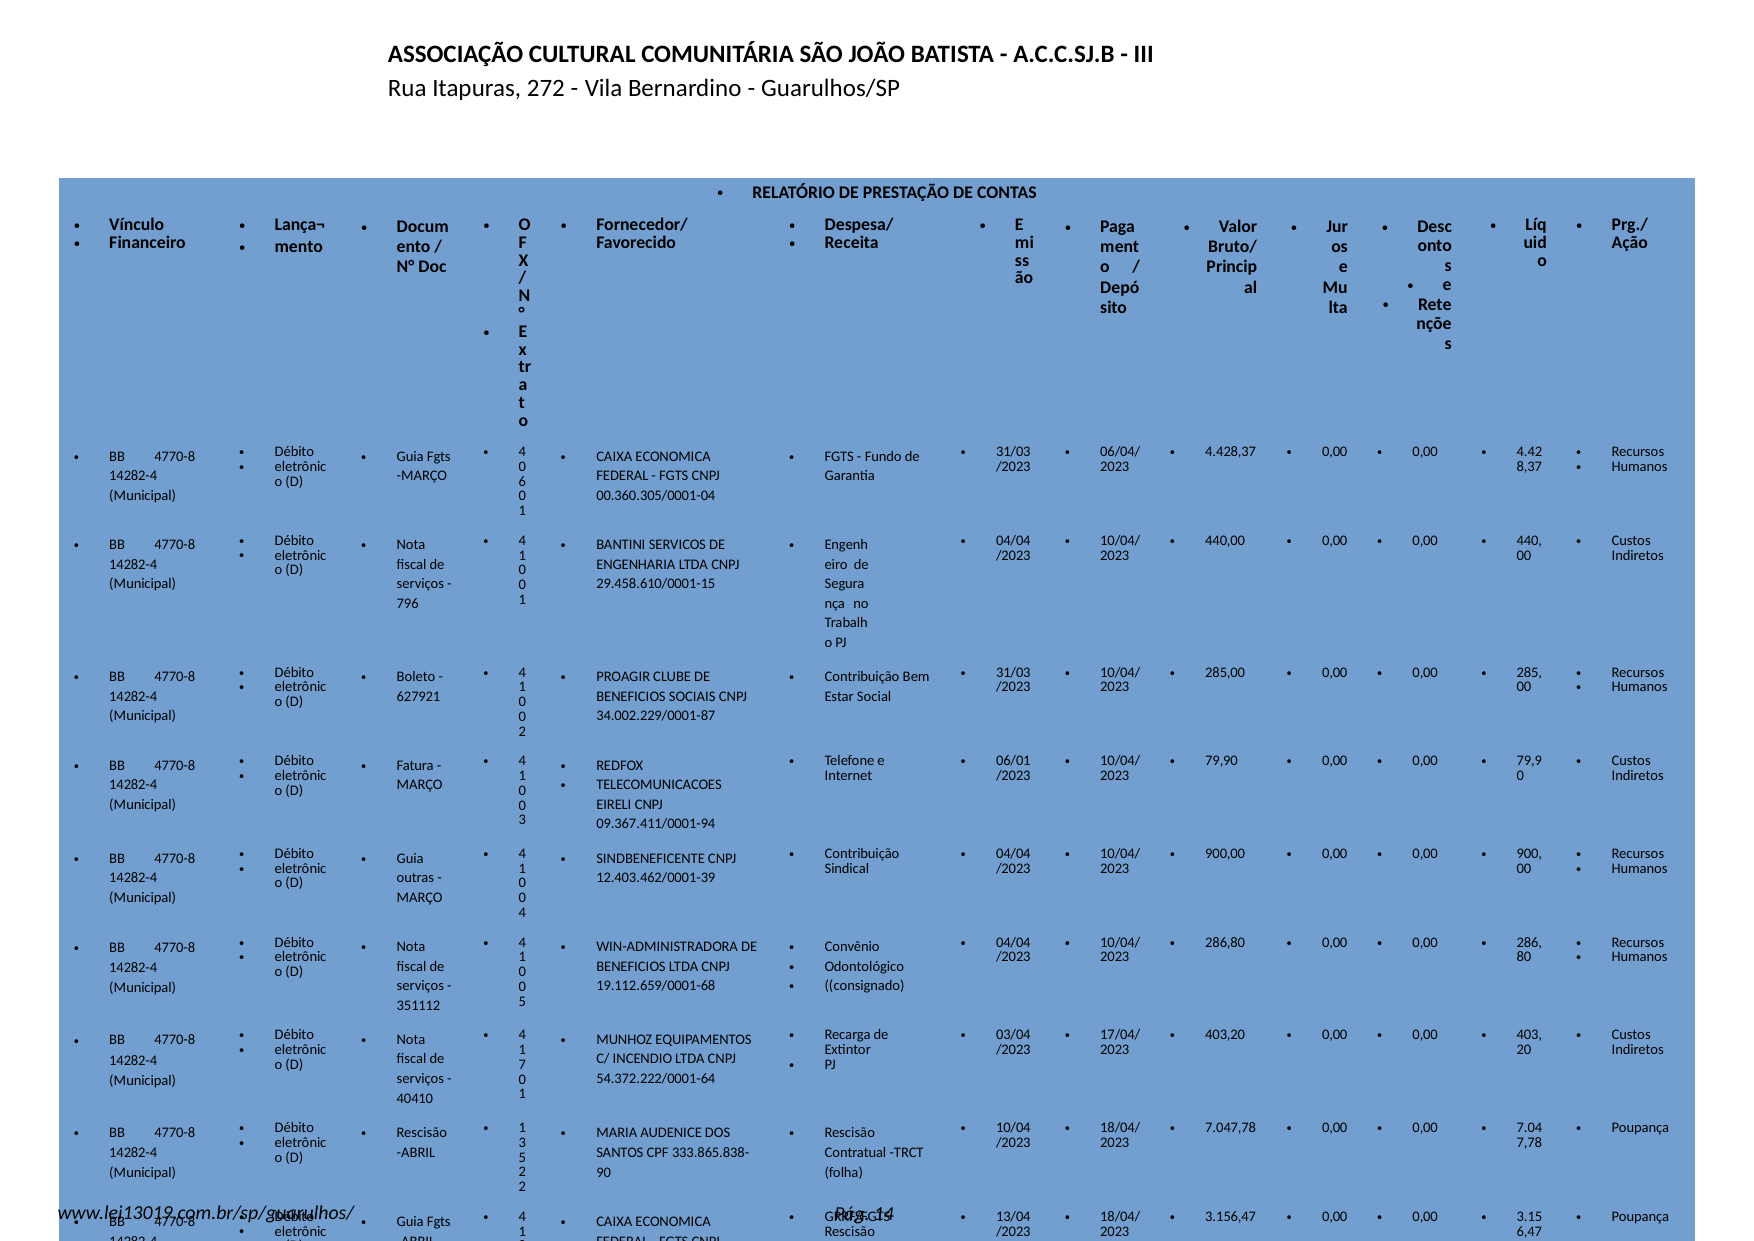

ASSOCIAÇÃO CULTURAL COMUNITÁRIA SÃO JOÃO BATISTA - A.C.C.SJ.B - III
Rua Itapuras, 272 - Vila Bernardino - Guarulhos/SP
| RELATÓRIO DE PRESTAÇÃO DE CONTAS | | | | | | | | | | | | |
| --- | --- | --- | --- | --- | --- | --- | --- | --- | --- | --- | --- | --- |
| Vínculo Financeiro | Lança¬ mento | Documento / N° Doc | OFX/N° Extrato | Fornecedor/ Favorecido | Despesa/ Receita | Emissão | Pagamento / Depósito | Valor Bruto/ Principal | Juros e Multa | Descontos e Retenções | Líquido | Prg./Ação |
| BB 4770-8 14282-4 (Municipal) | Débito eletrônico (D) | Guia Fgts -MARÇO | 40601 | CAIXA ECONOMICA FEDERAL - FGTS CNPJ 00.360.305/0001-04 | FGTS - Fundo de Garantia | 31/03/2023 | 06/04/2023 | 4.428,37 | 0,00 | 0,00 | 4.428,37 | Recursos Humanos |
| BB 4770-8 14282-4 (Municipal) | Débito eletrônico (D) | Nota fiscal de serviços - 796 | 41001 | BANTINI SERVICOS DE ENGENHARIA LTDA CNPJ 29.458.610/0001-15 | Engenheiro de Segurança no Trabalho PJ | 04/04/2023 | 10/04/2023 | 440,00 | 0,00 | 0,00 | 440,00 | Custos Indiretos |
| BB 4770-8 14282-4 (Municipal) | Débito eletrônico (D) | Boleto -627921 | 41002 | PROAGIR CLUBE DE BENEFICIOS SOCIAIS CNPJ 34.002.229/0001-87 | Contribuição Bem Estar Social | 31/03/2023 | 10/04/2023 | 285,00 | 0,00 | 0,00 | 285,00 | Recursos Humanos |
| BB 4770-8 14282-4 (Municipal) | Débito eletrônico (D) | Fatura -MARÇO | 41003 | REDFOX TELECOMUNICACOES EIRELI CNPJ 09.367.411/0001-94 | Telefone e Internet | 06/01/2023 | 10/04/2023 | 79,90 | 0,00 | 0,00 | 79,90 | Custos Indiretos |
| BB 4770-8 14282-4 (Municipal) | Débito eletrônico (D) | Guia outras -MARÇO | 41004 | SINDBENEFICENTE CNPJ 12.403.462/0001-39 | Contribuição Sindical | 04/04/2023 | 10/04/2023 | 900,00 | 0,00 | 0,00 | 900,00 | Recursos Humanos |
| BB 4770-8 14282-4 (Municipal) | Débito eletrônico (D) | Nota fiscal de serviços -351112 | 41005 | WIN-ADMINISTRADORA DE BENEFICIOS LTDA CNPJ 19.112.659/0001-68 | Convênio Odontológico ((consignado) | 04/04/2023 | 10/04/2023 | 286,80 | 0,00 | 0,00 | 286,80 | Recursos Humanos |
| BB 4770-8 14282-4 (Municipal) | Débito eletrônico (D) | Nota fiscal de serviços -40410 | 41701 | MUNHOZ EQUIPAMENTOS C/ INCENDIO LTDA CNPJ 54.372.222/0001-64 | Recarga de Extintor PJ | 03/04/2023 | 17/04/2023 | 403,20 | 0,00 | 0,00 | 403,20 | Custos Indiretos |
| BB 4770-8 14282-4 (Municipal) | Débito eletrônico (D) | Rescisão -ABRIL | 13522 | MARIA AUDENICE DOS SANTOS CPF 333.865.838-90 | Rescisão Contratual -TRCT (folha) | 10/04/2023 | 18/04/2023 | 7.047,78 | 0,00 | 0,00 | 7.047,78 | Poupança |
| BB 4770-8 14282-4 (Municipal) | Débito eletrônico (D) | Guia Fgts -ABRIL | 41801 | CAIXA ECONOMICA FEDERAL - FGTS CNPJ 00.360.305/0001-04 | GRRF/FGTS Rescisão | 13/04/2023 | 18/04/2023 | 3.156,47 | 0,00 | 0,00 | 3.156,47 | Poupança |
| BB 4770-8 14282-4 (Municipal) | Débito eletrônico (D) | Recibo - 1877 HOMOLOGAÇÃ O | 41802 | SINDBENEFICENTE CNPJ 12.403.462/0001-39 | Contribuição Sindical | 18/04/2023 | 18/04/2023 | 30,00 | 0,00 | 0,00 | 30,00 | Recursos Humanos |
| BB 4770-8 14282-4 (Municipal) | Débito eletrônico (D) | Extrato/Tarifa - TARIFA | 73098 | BANCO DO BRASIL SA (Agência 4770) CNPJ 00.000.000/5797-50 | Financeira | 18/04/2023 | 18/04/2023 | 11,50 | 0,00 | 0,00 | 11,50 | Custos Indiretos |
| BB 4770-8 14282-4 (Municipal) | Débito eletrônico (D) | Darf - MARÇO | 25614 | Secretaria da Receita Federal CNPJ 00.394.460/0058-87 | INSS Patronal e Empregados | 31/03/2023 | 20/04/2023 | 19.386,76 | 0,00 | 0,00 | 19.386,76 | Recursos Humanos |
| BB 4770-8 14282-4 (Municipal) | Débito eletrônico (D) | Darf - MARÇO | 42001 | Secretaria da Receita Federal CNPJ 00.394.460/0058-87 | IRRF s/ Aluguel PJ | 31/03/2023 | 20/04/2023 | 439,92 | 0,00 | 0,00 | 439,92 | Locação |
www.lei13019.com.br/sp/guarulhos/
Pág. 14